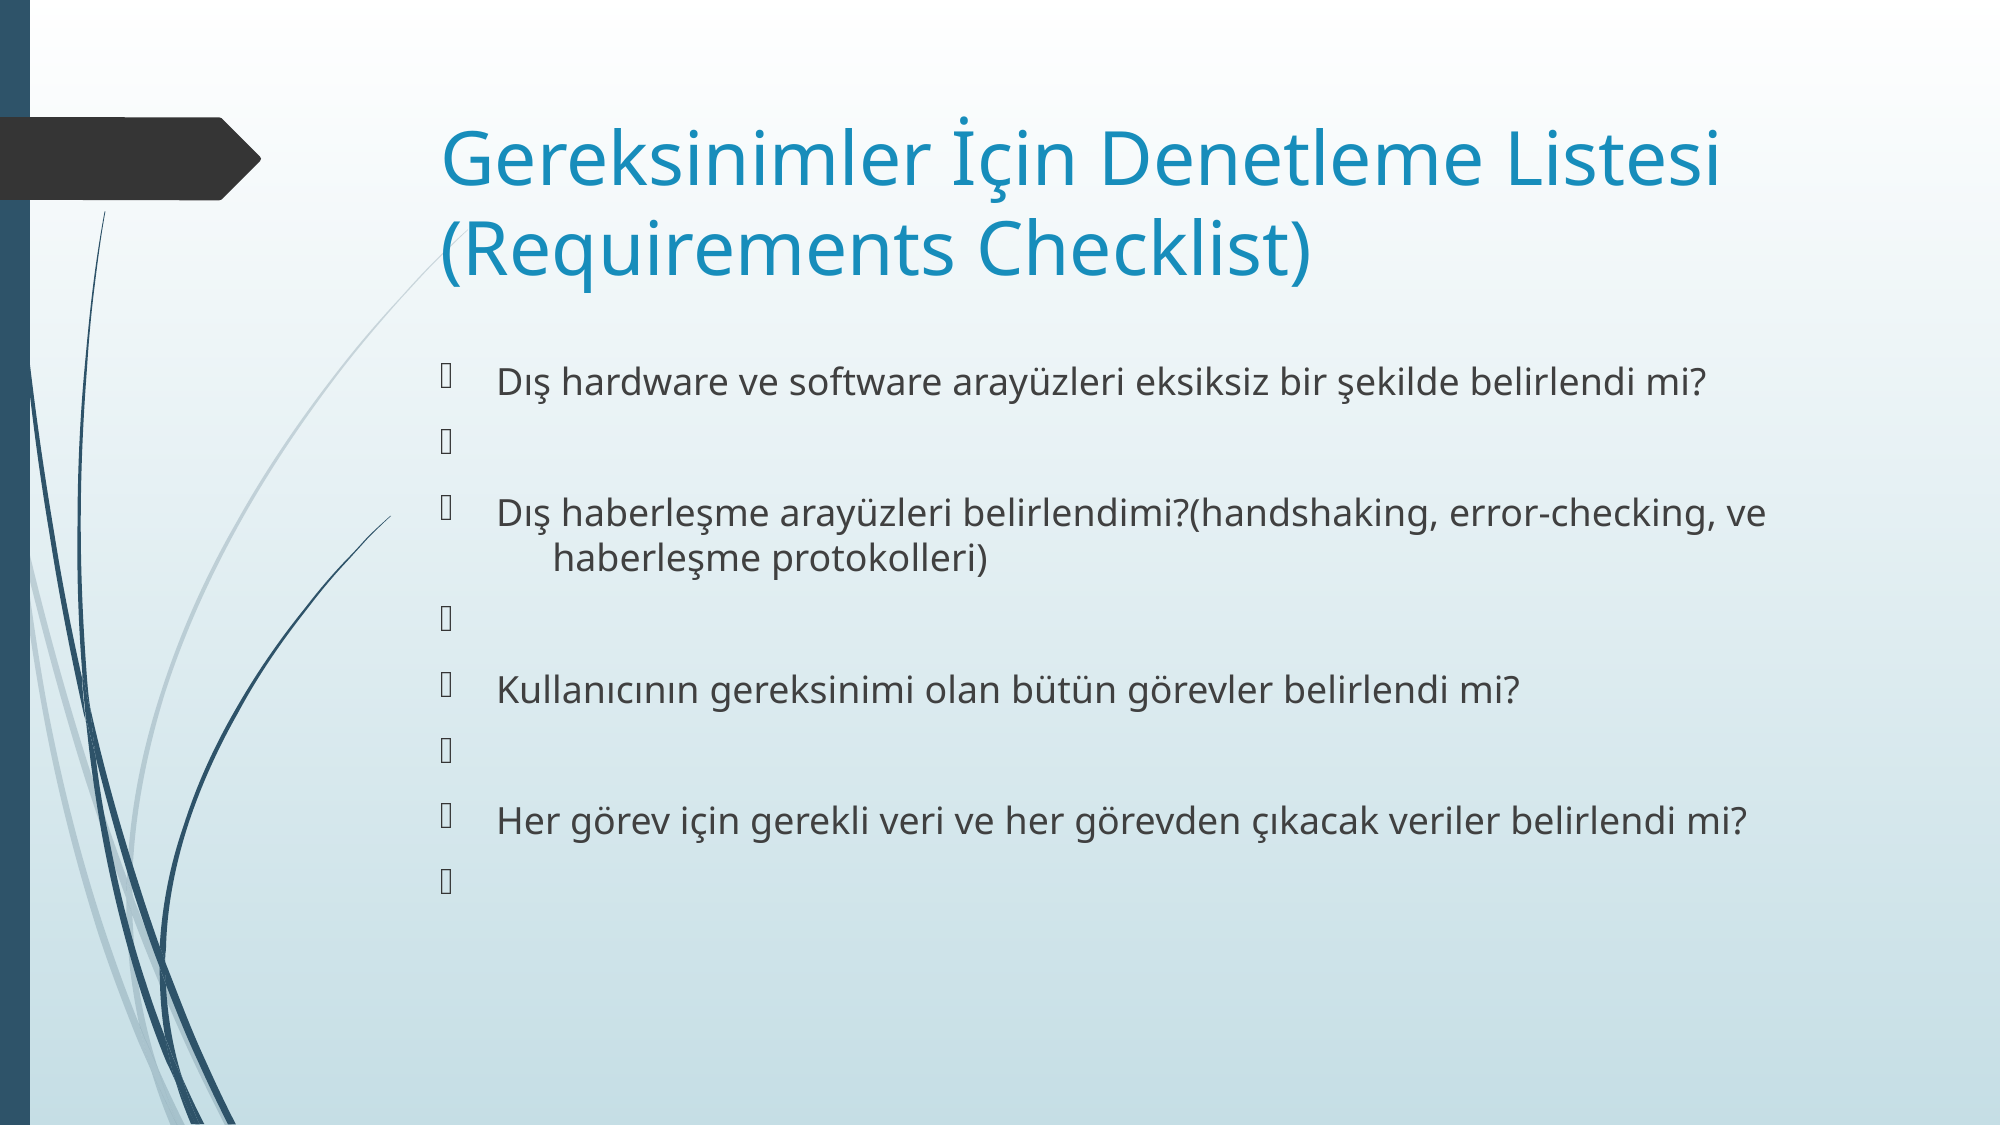

# Gereksinimler İçin Denetleme Listesi (Requirements Checklist)
Dış hardware ve software arayüzleri eksiksiz bir şekilde belirlendi mi?
Dış haberleşme arayüzleri belirlendimi?(handshaking, error-checking, ve haberleşme protokolleri)
Kullanıcının gereksinimi olan bütün görevler belirlendi mi?
Her görev için gerekli veri ve her görevden çıkacak veriler belirlendi mi?